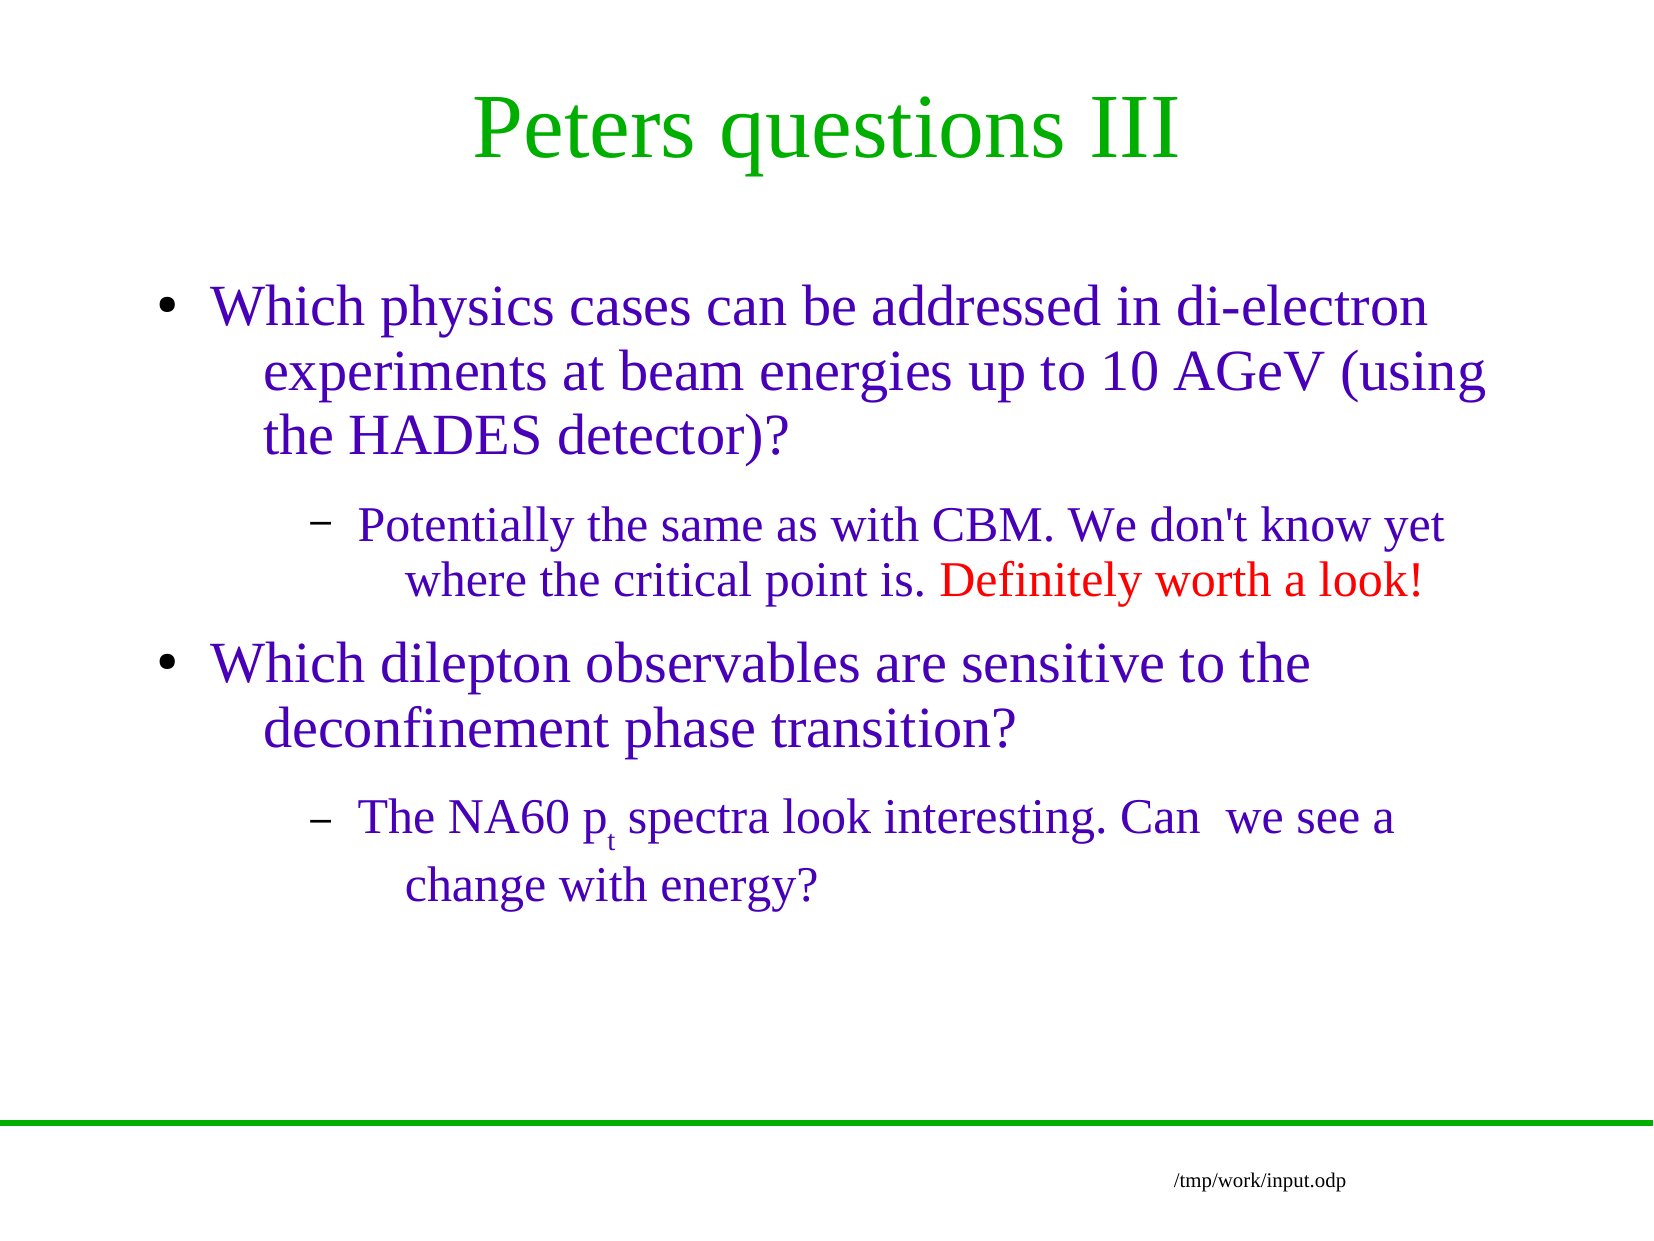

# Peters questions III
Which physics cases can be addressed in di-electron experiments at beam energies up to 10 AGeV (using the HADES detector)?
Potentially the same as with CBM. We don't know yet where the critical point is. Definitely worth a look!
Which dilepton observables are sensitive to the deconfinement phase transition?
The NA60 pt spectra look interesting. Can we see a change with energy?